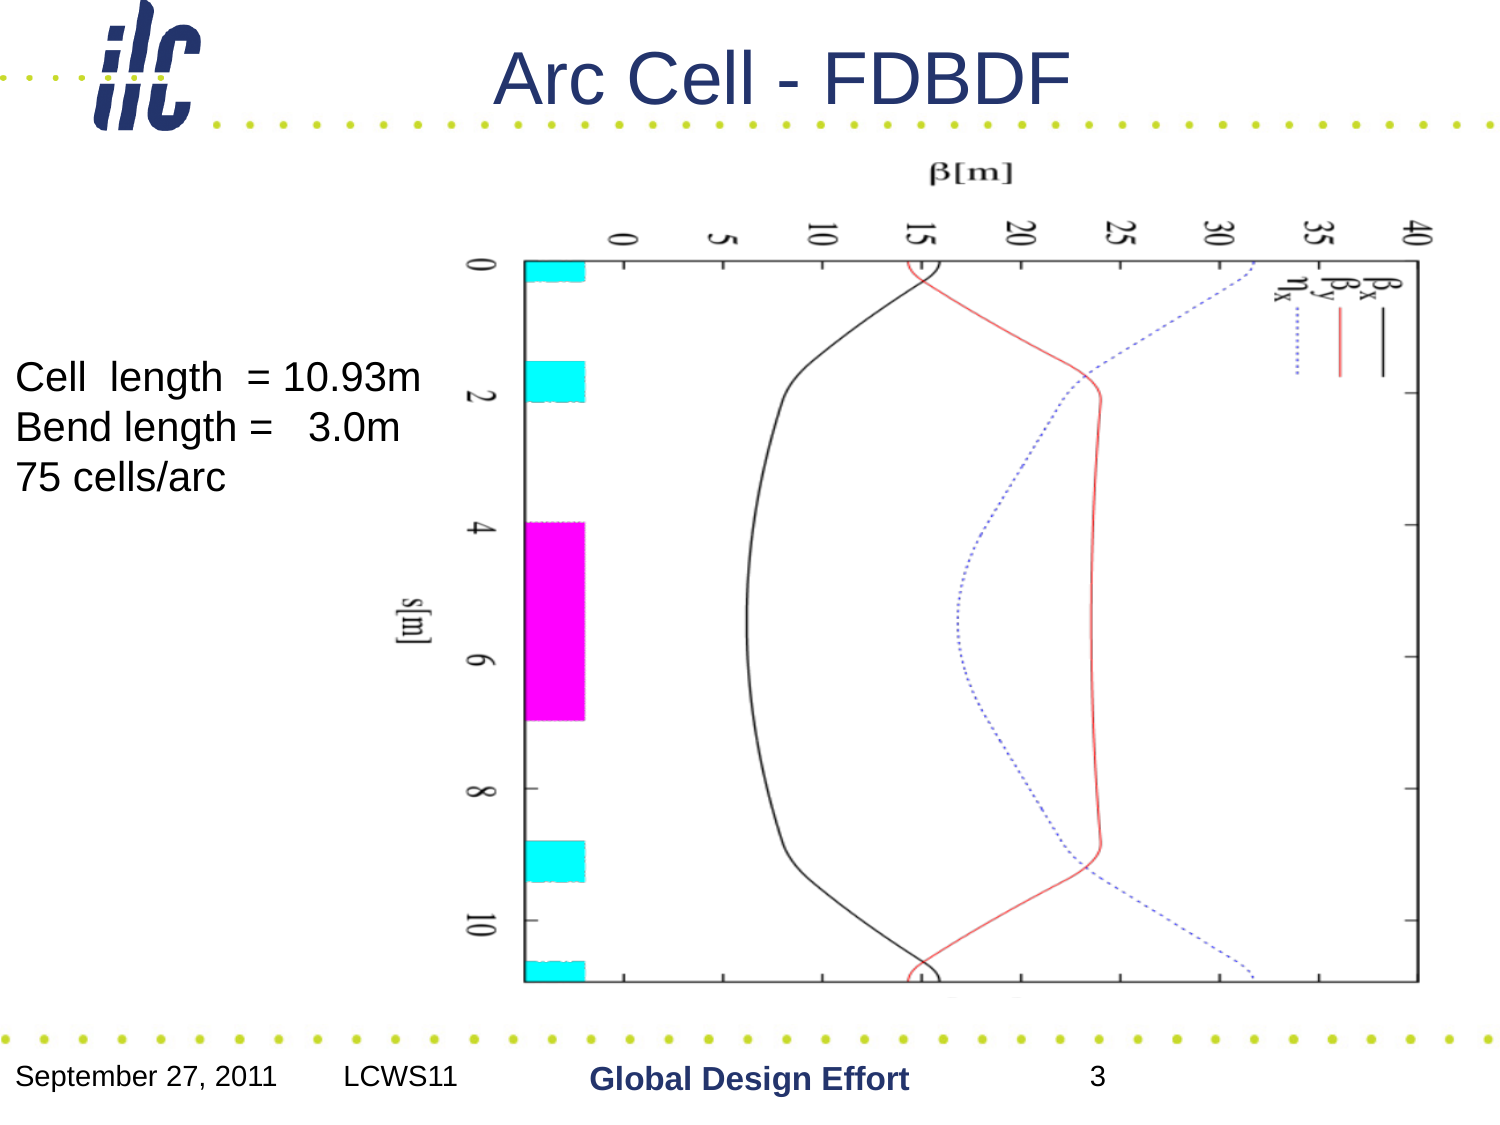

# Arc Cell - FDBDF
Cell length = 10.93m
Bend length = 3.0m
75 cells/arc
September 27, 2011 LCWS11
Global Design Effort